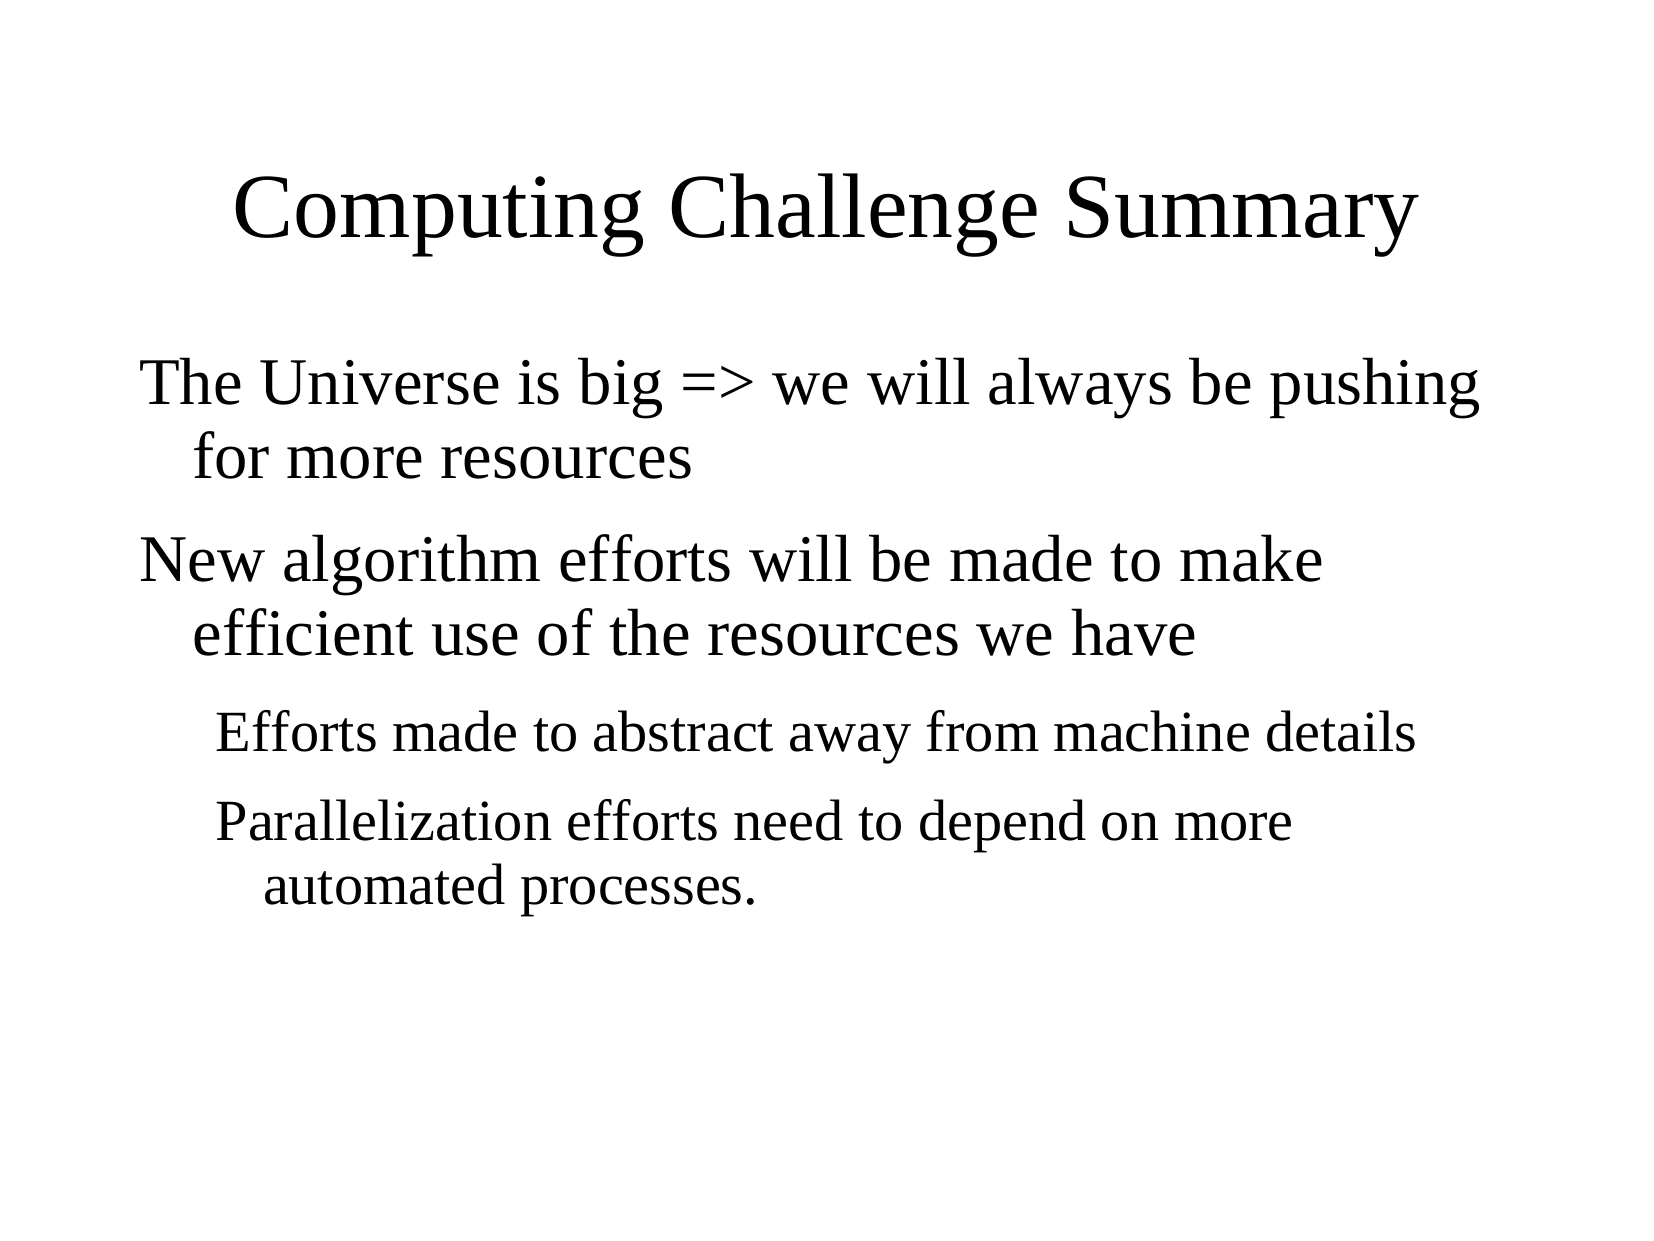

# Computing Challenge Summary
The Universe is big => we will always be pushing for more resources
New algorithm efforts will be made to make efficient use of the resources we have
Efforts made to abstract away from machine details
Parallelization efforts need to depend on more automated processes.